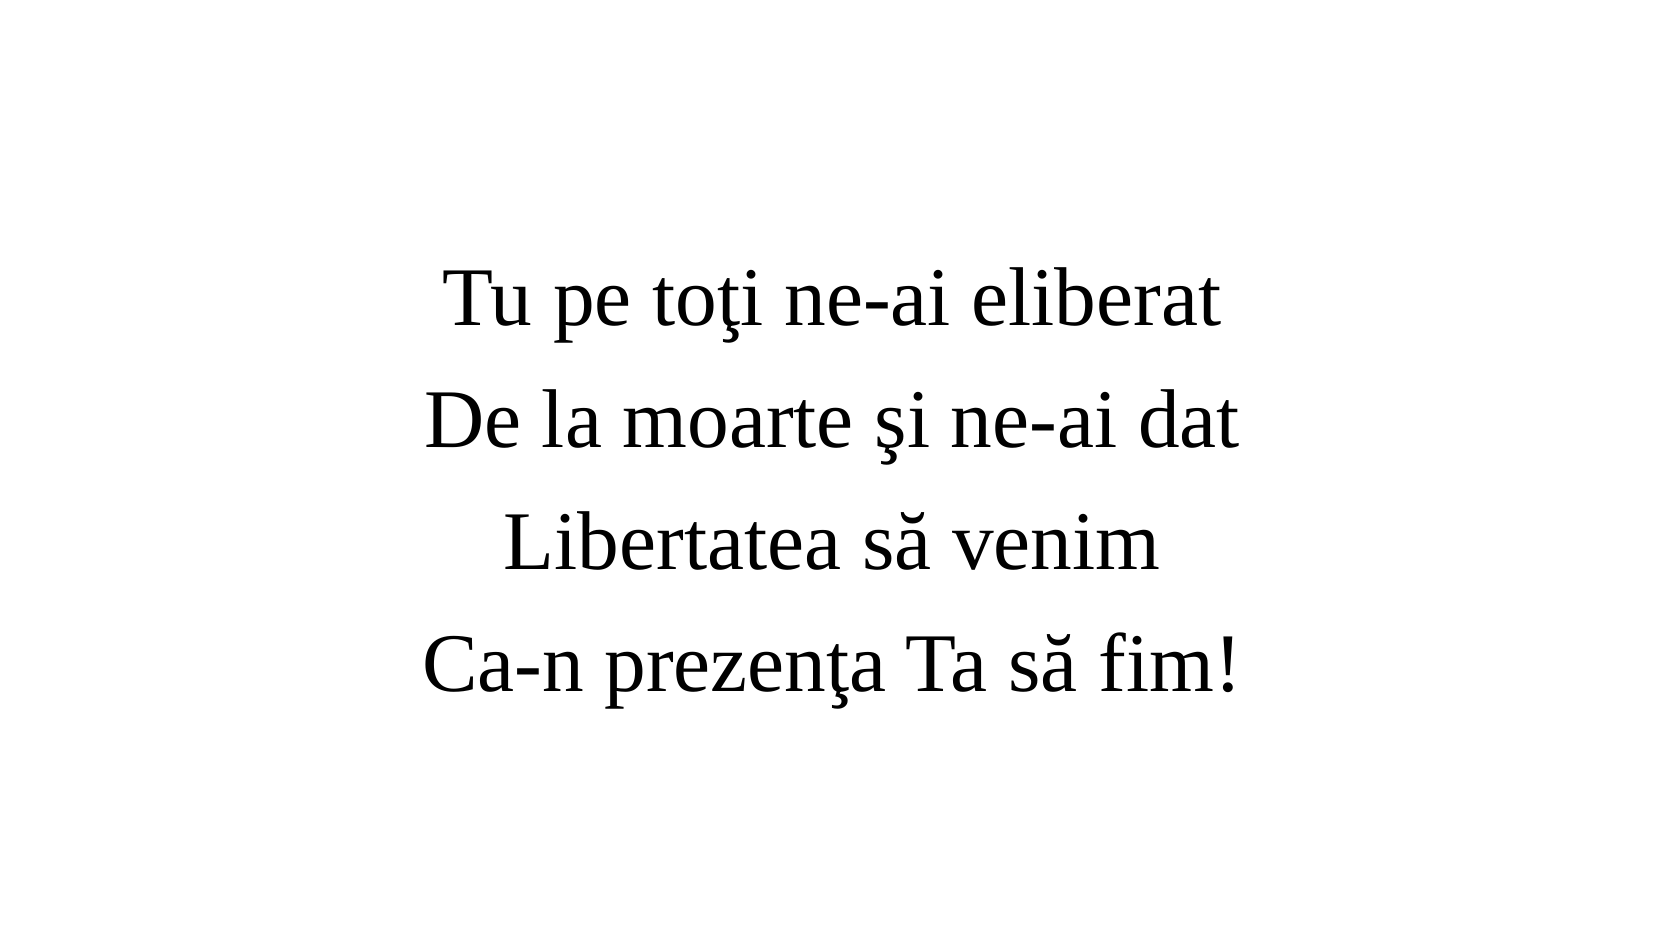

# Tu pe toţi ne-ai eliberat
De la moarte şi ne-ai dat
Libertatea să venim
Ca-n prezenţa Ta să fim!